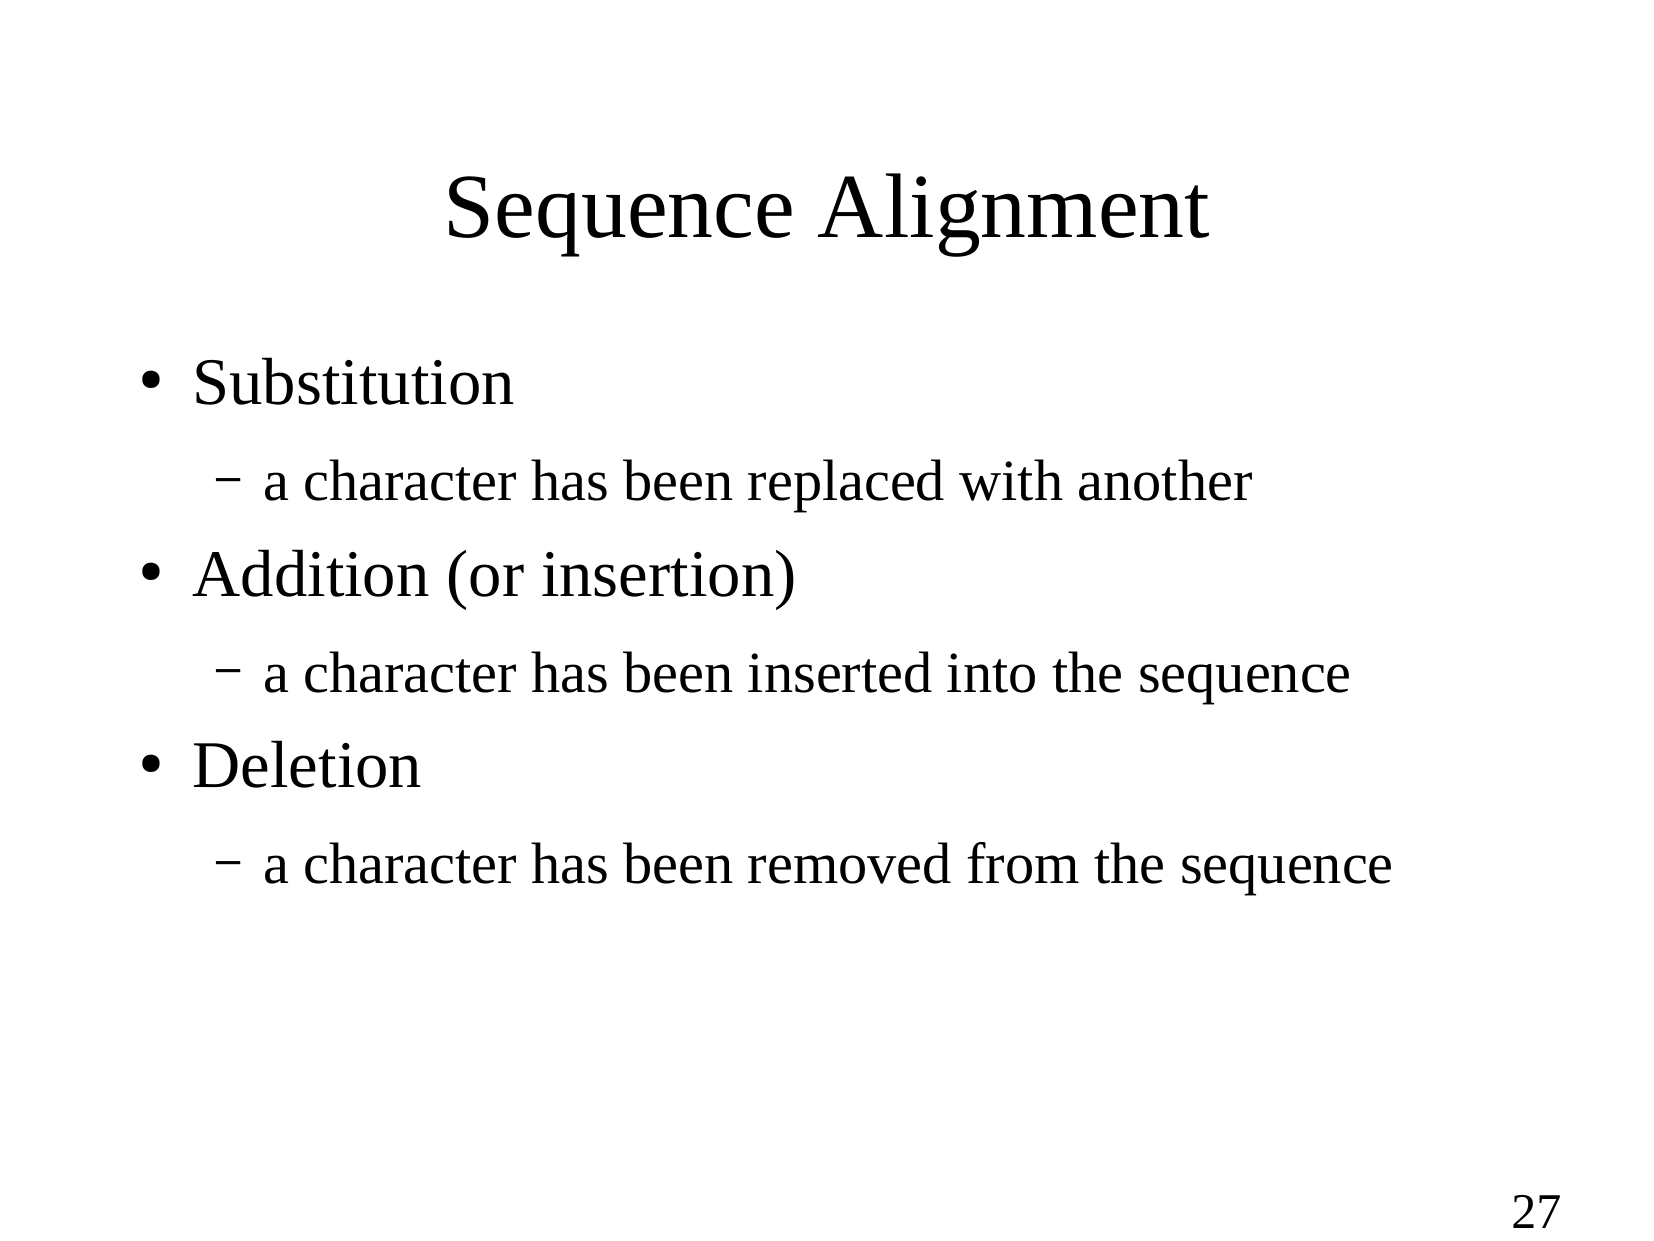

# Sequence Alignment
Substitution
a character has been replaced with another
Addition (or insertion)
a character has been inserted into the sequence
Deletion
a character has been removed from the sequence